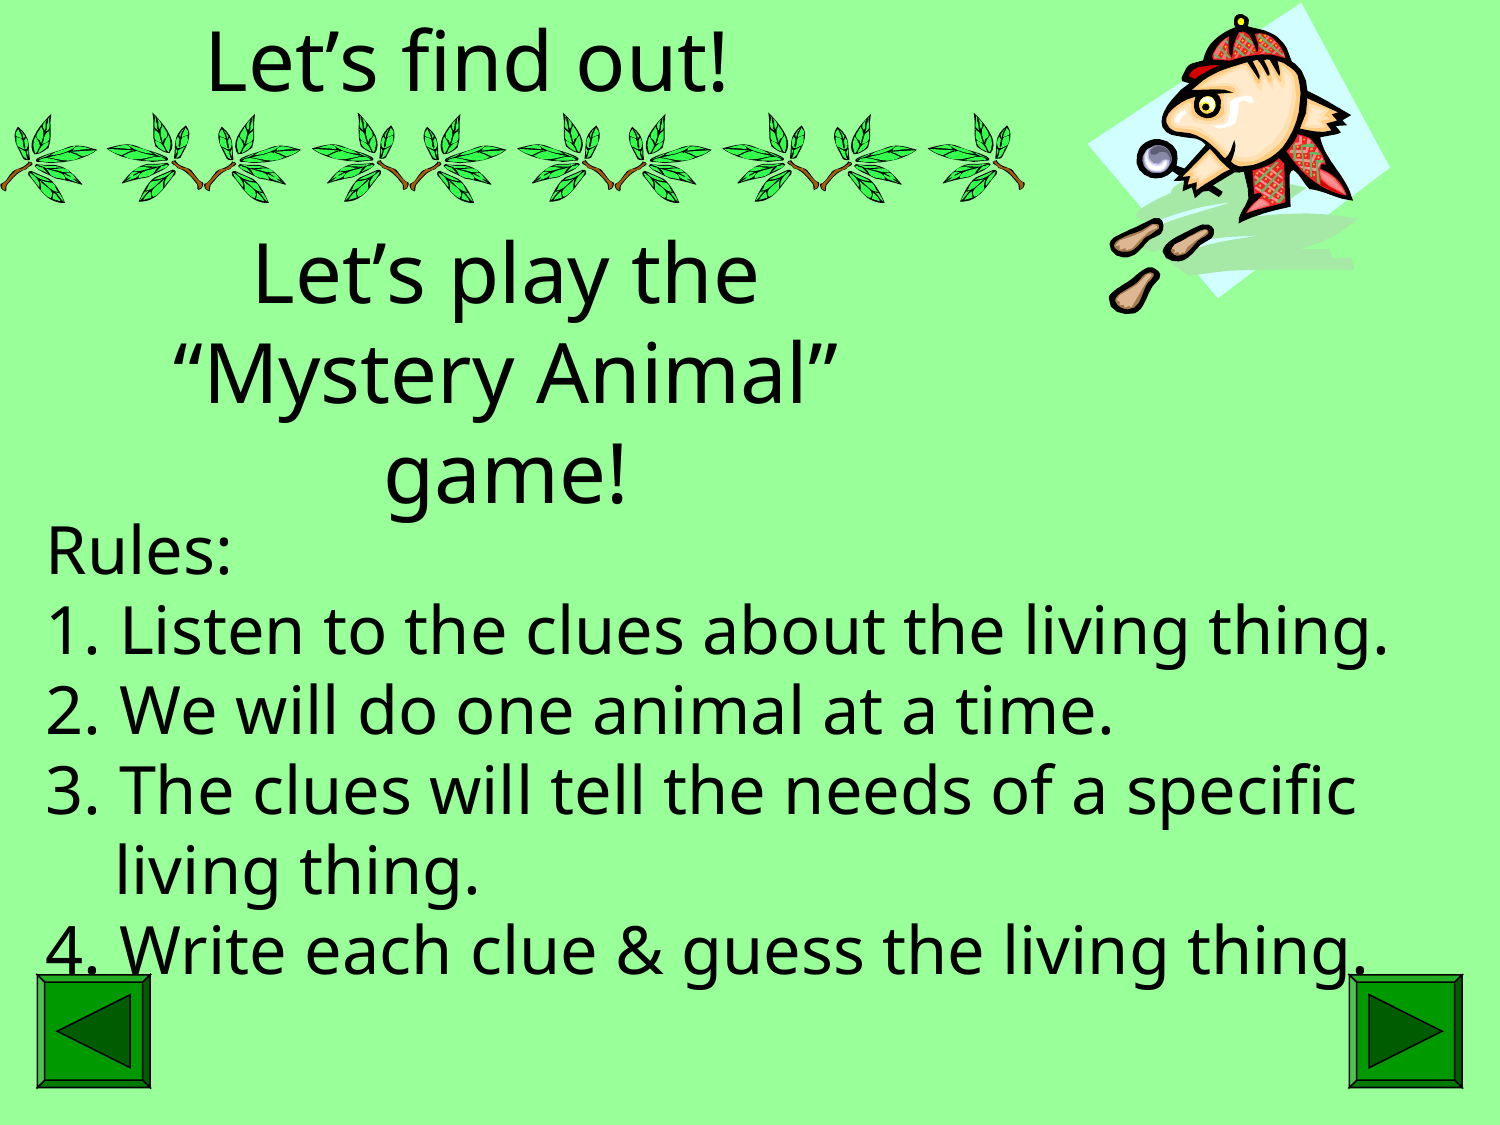

Let’s find out!
Let’s play the “Mystery Animal” game!
Rules:
1. Listen to the clues about the living thing.
2. We will do one animal at a time.
3. The clues will tell the needs of a specific
 living thing.
4. Write each clue & guess the living thing.